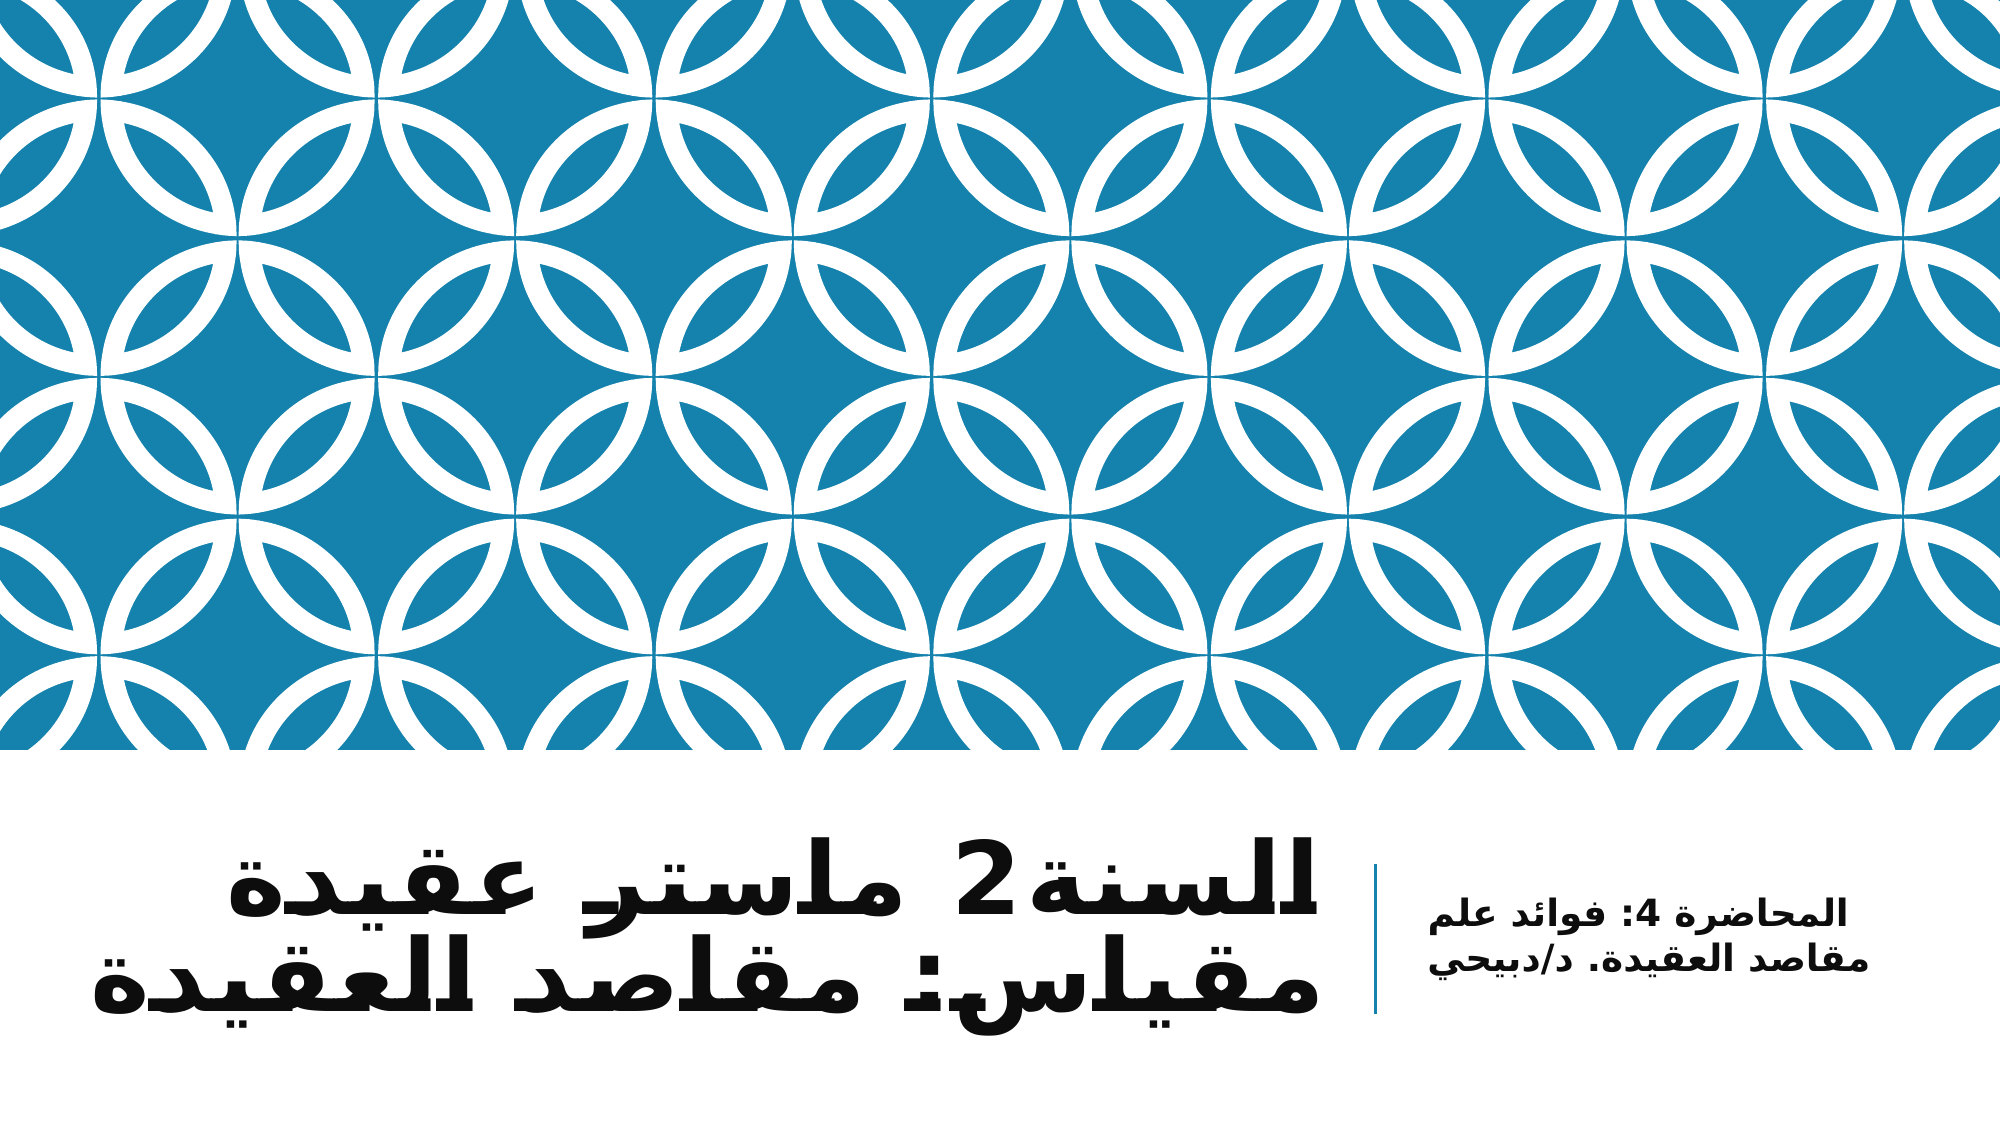

# السنة2 ماستر عقيدة مقياس: مقاصد العقيدة
المحاضرة 4: فوائد علم مقاصد العقيدة. د/دبيحي